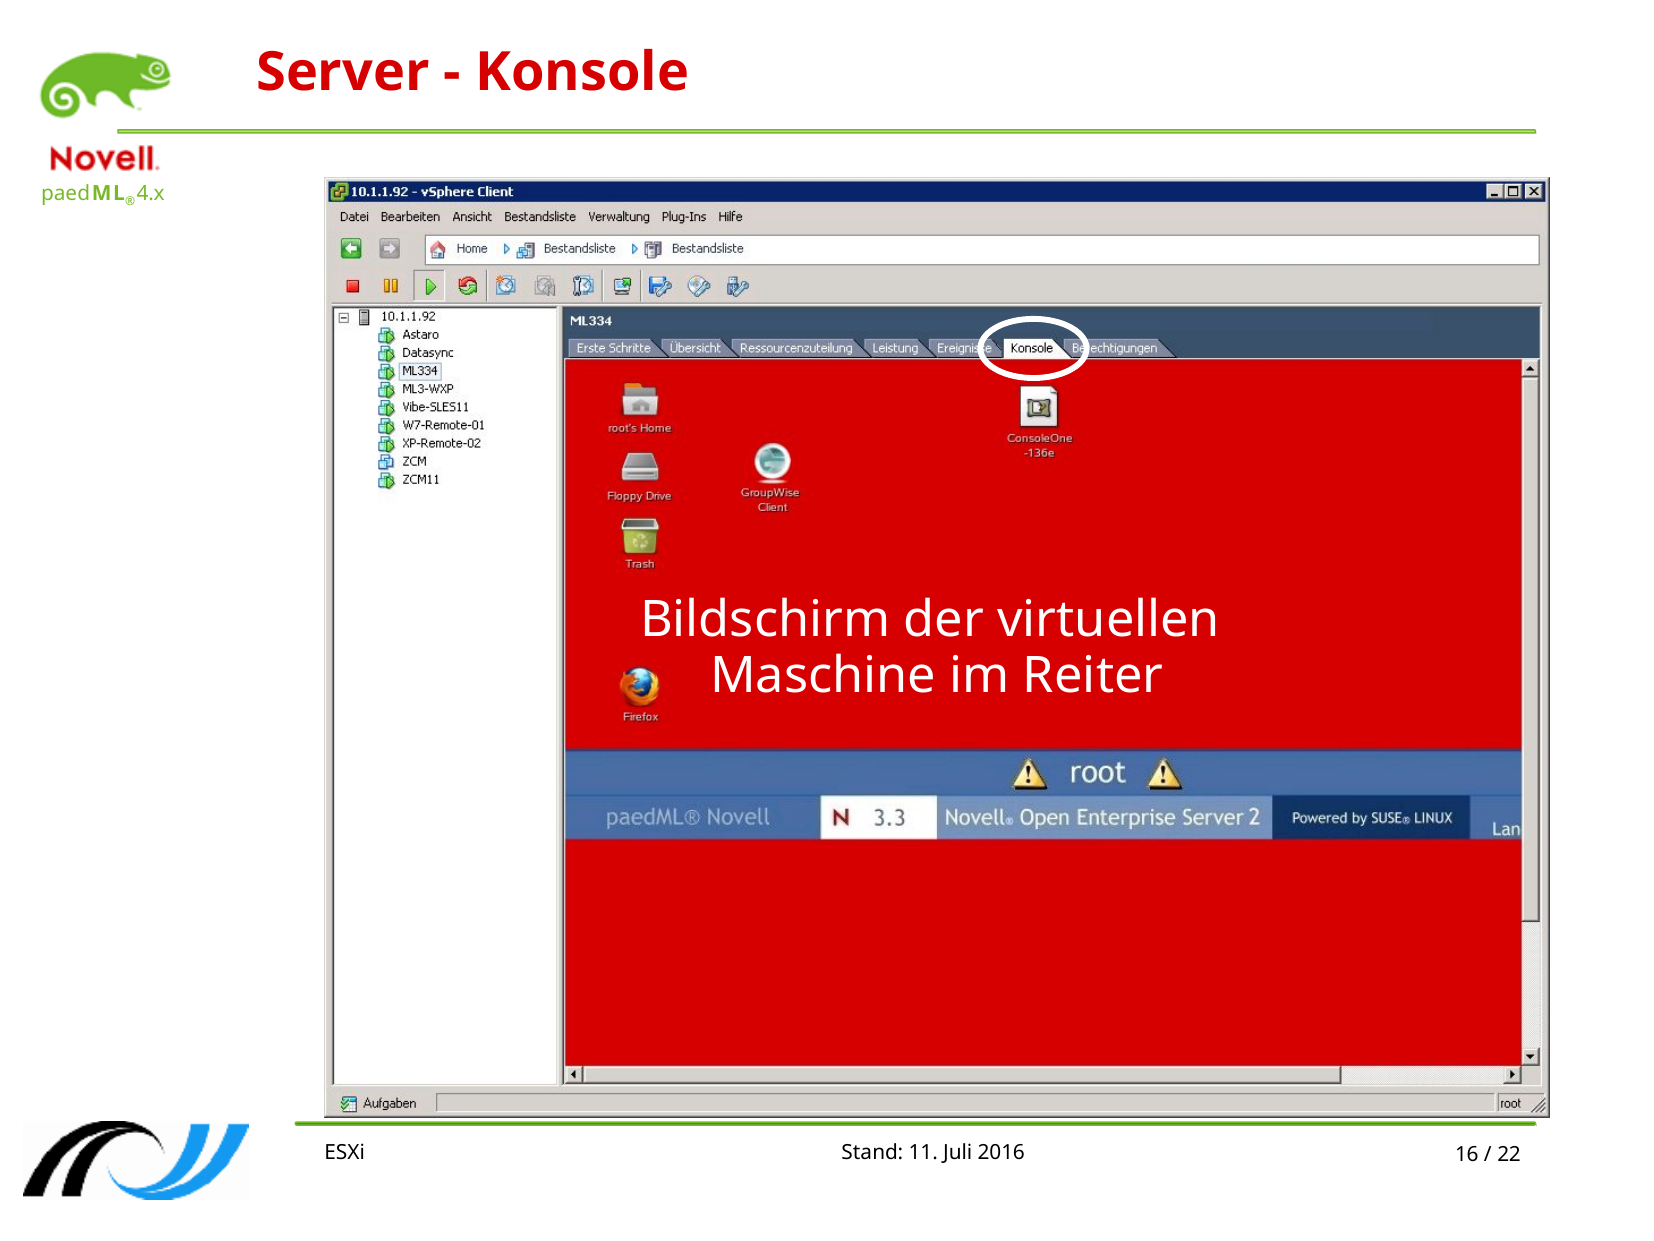

# Server - Konsole
Bildschirm der virtuellen
Maschine im Reiter
ESXi
11. Juli 2016
16